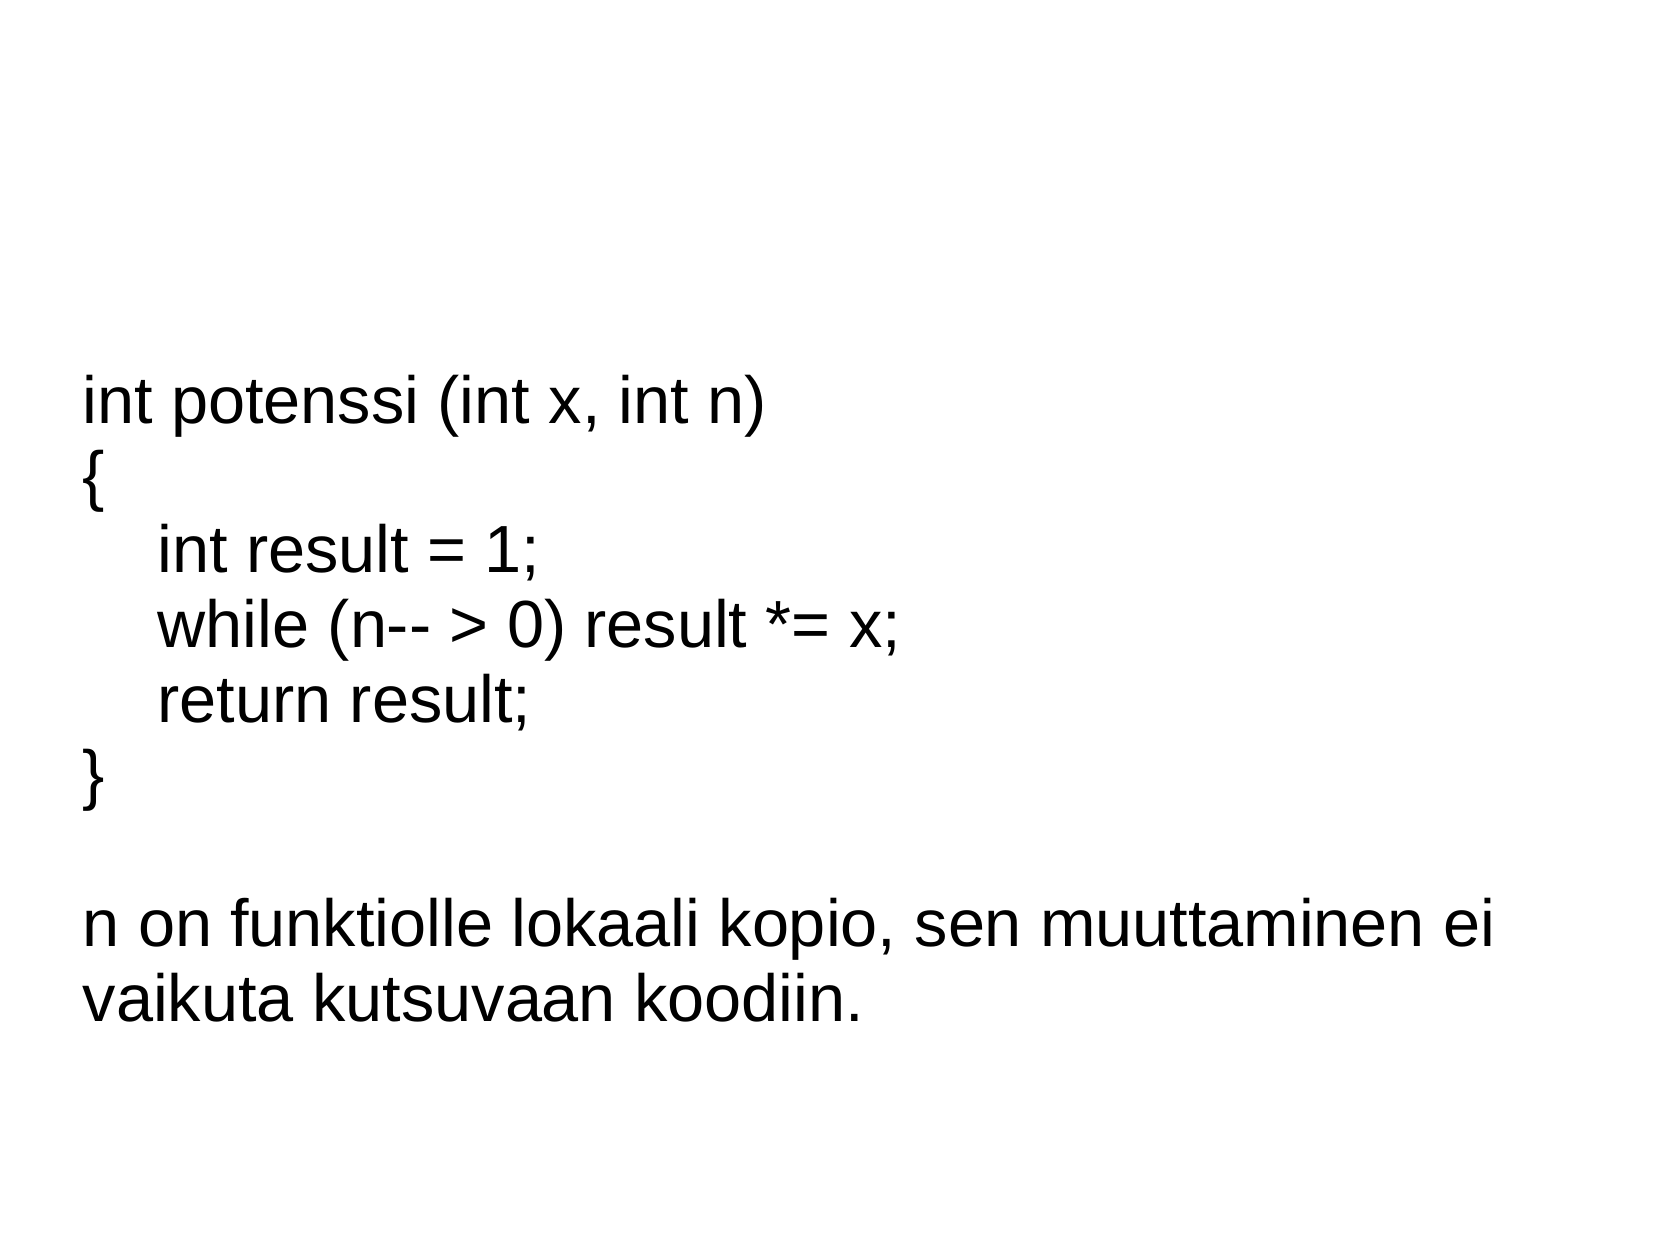

int potenssi (int x, int n)
{
	int result = 1;
	while (n-- > 0) result *= x;
	return result;
}
n on funktiolle lokaali kopio, sen muuttaminen ei vaikuta kutsuvaan koodiin.